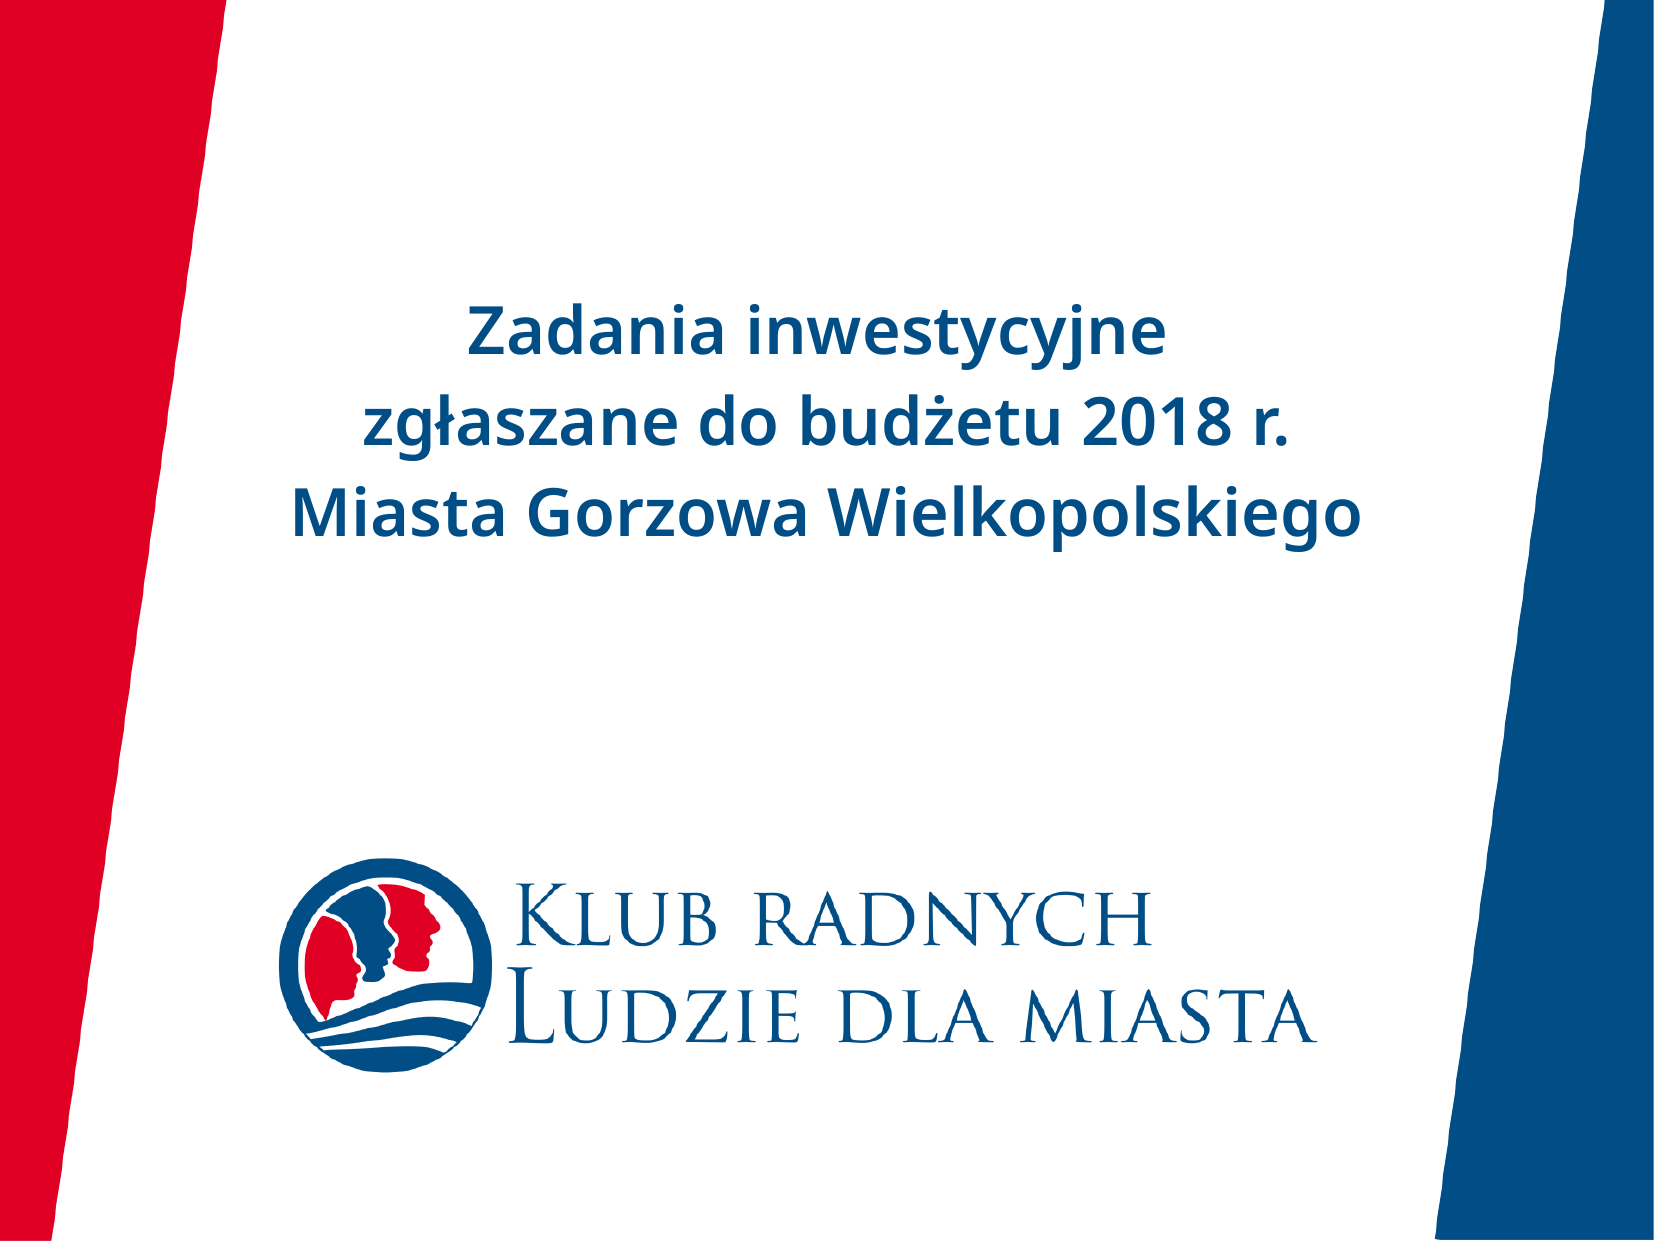

# Zadania inwestycyjne
zgłaszane do budżetu 2018 r.
Miasta Gorzowa Wielkopolskiego